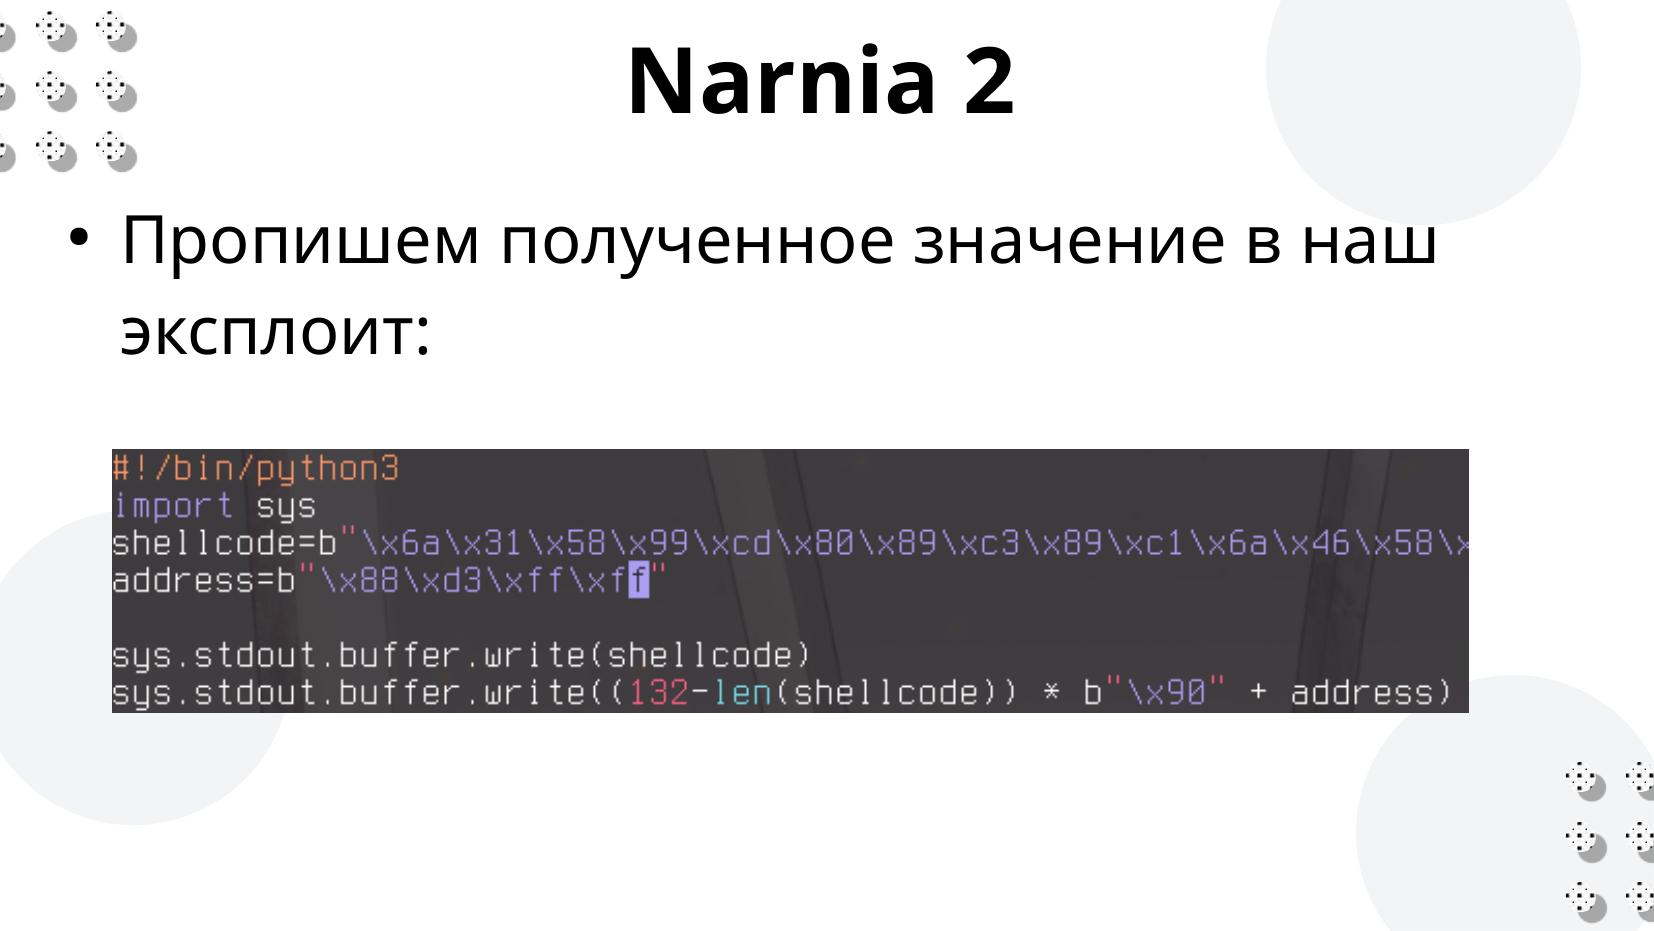

# Narnia 2
Пропишем полученное значение в наш эксплоит: